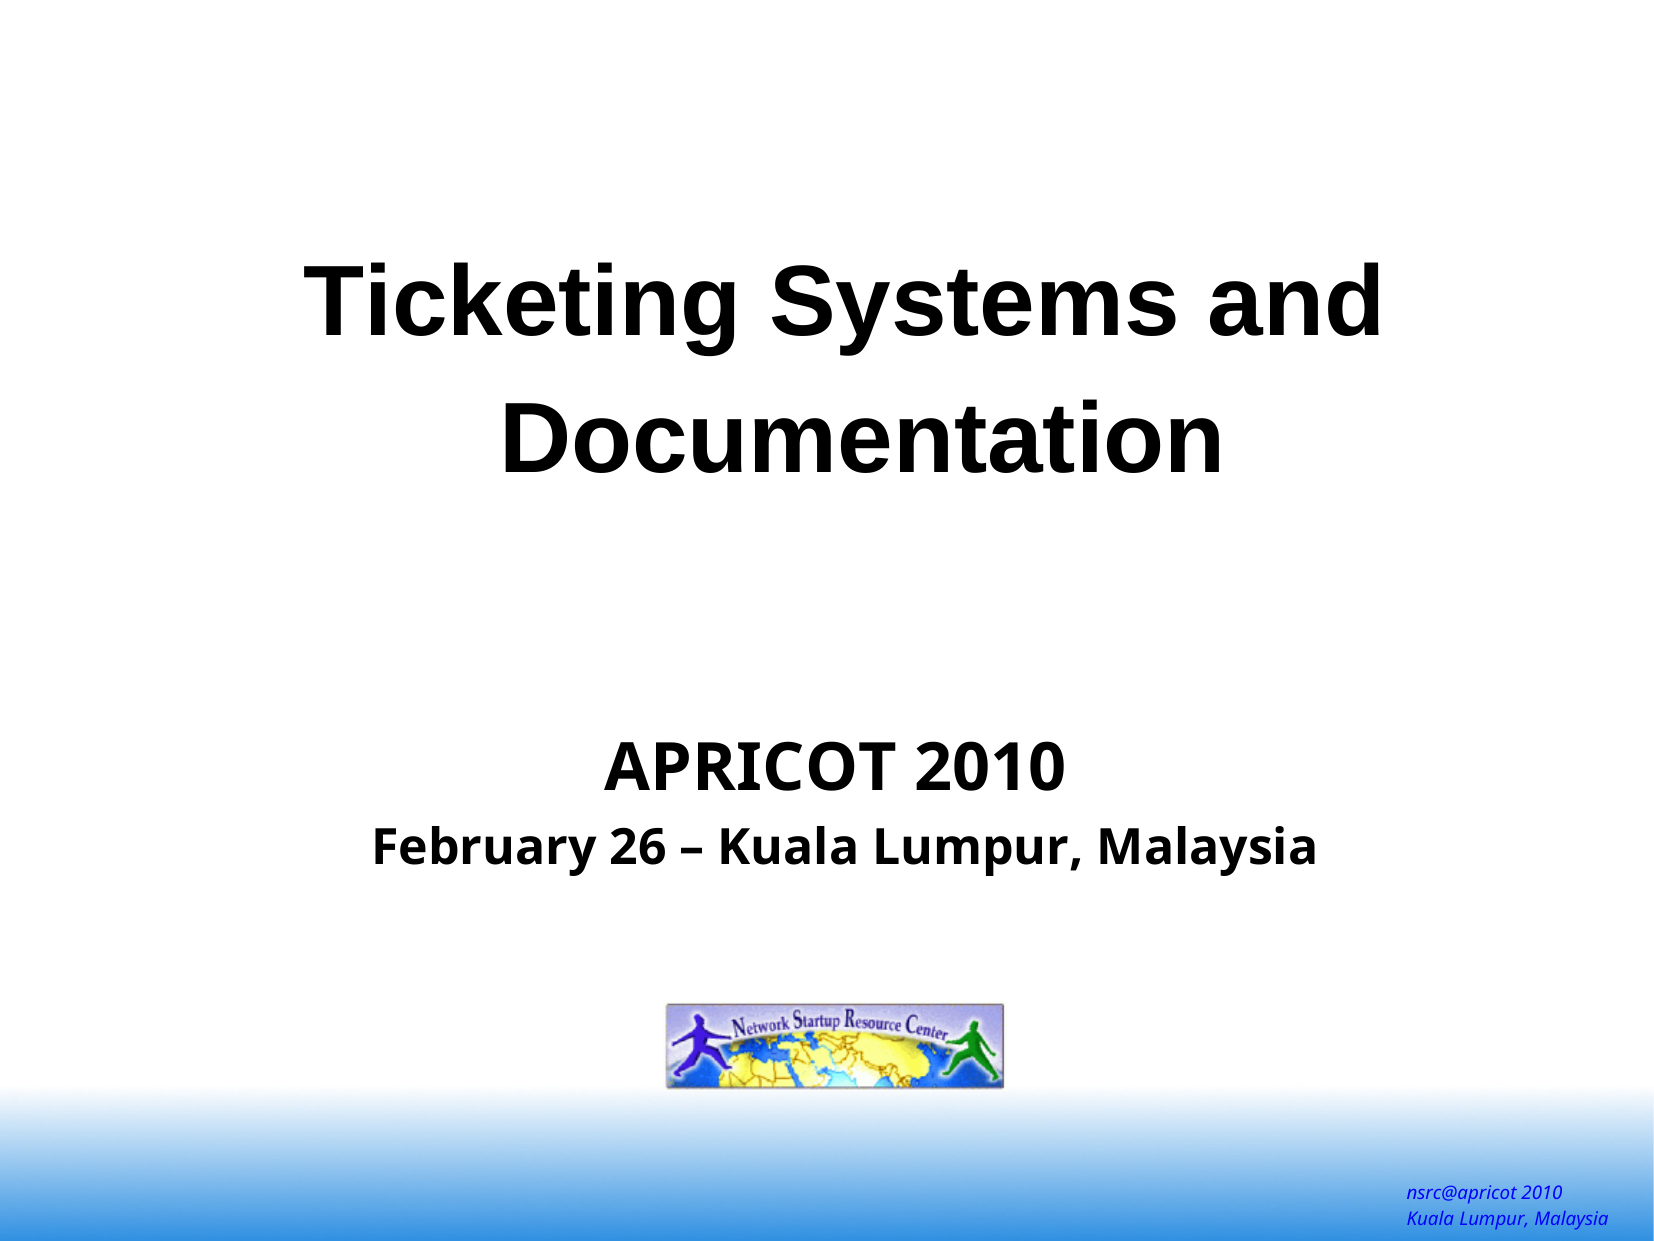

# Ticketing Systems and Documentation
APRICOT 2010
February 26 – Kuala Lumpur, Malaysia